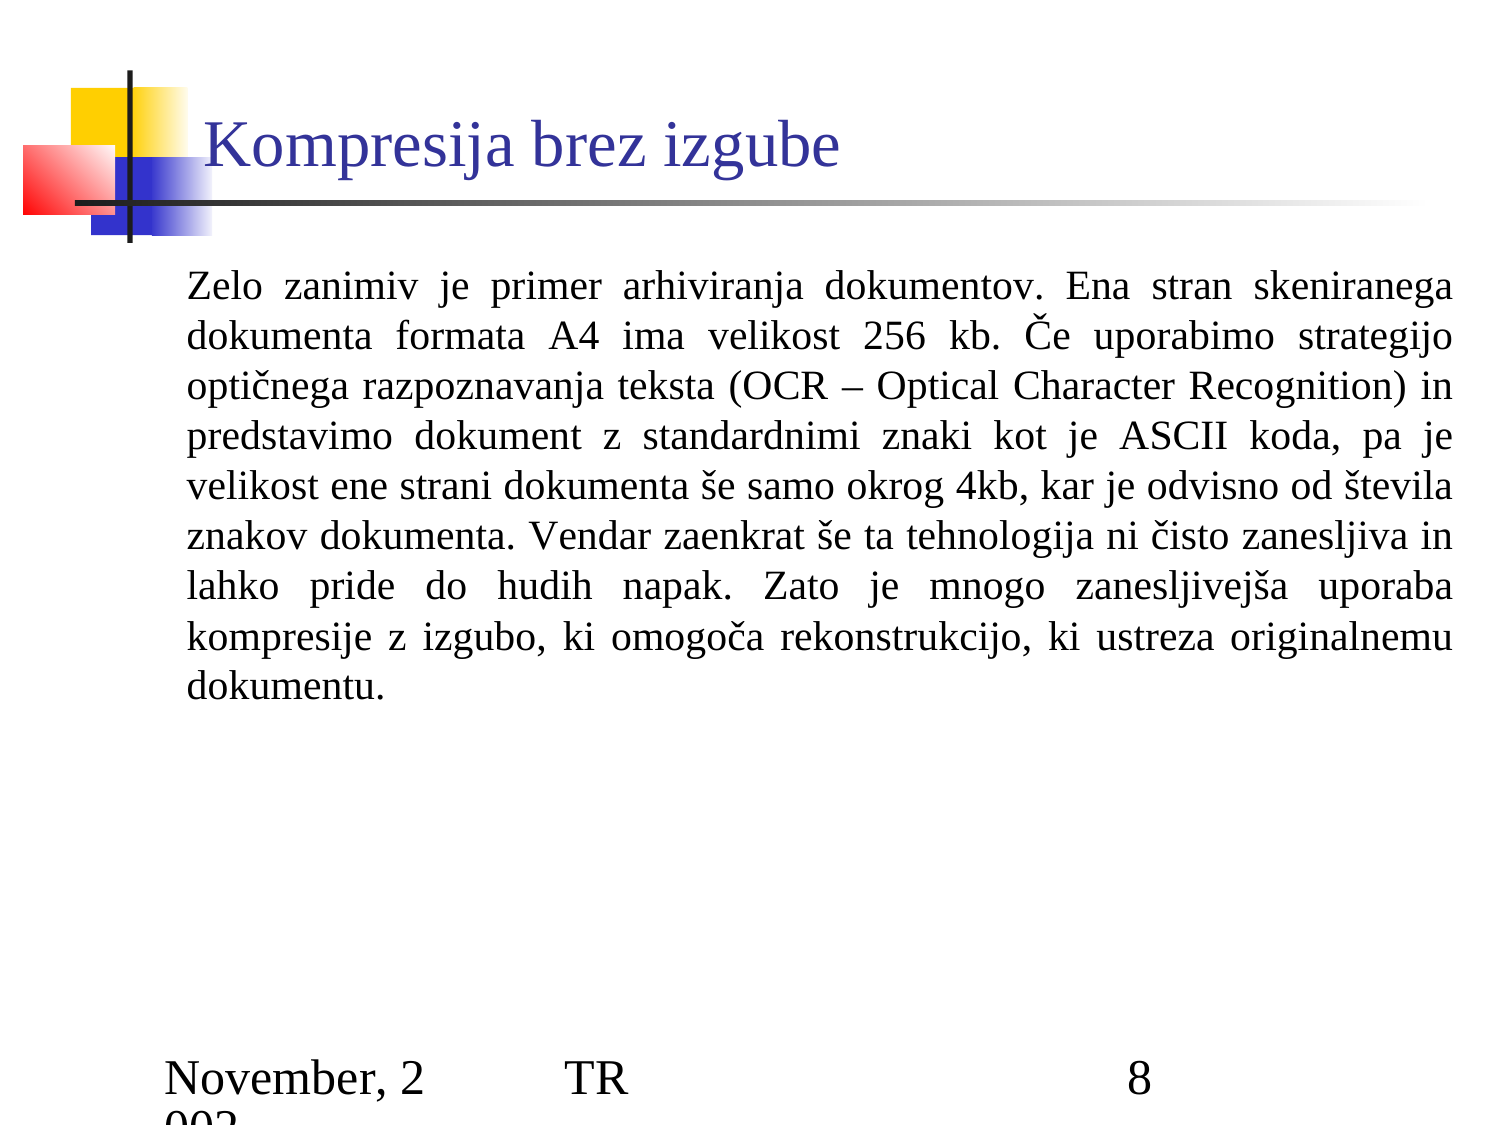

# Kompresija brez izgube
	Zelo zanimiv je primer arhiviranja dokumentov. Ena stran skeniranega dokumenta formata A4 ima velikost 256 kb. Če uporabimo strategijo optičnega razpoznavanja teksta (OCR – Optical Character Recognition) in predstavimo dokument z standardnimi znaki kot je ASCII koda, pa je velikost ene strani dokumenta še samo okrog 4kb, kar je odvisno od števila znakov dokumenta. Vendar zaenkrat še ta tehnologija ni čisto zanesljiva in lahko pride do hudih napak. Zato je mnogo zanesljivejša uporaba kompresije z izgubo, ki omogoča rekonstrukcijo, ki ustreza originalnemu dokumentu.
November, 2002
TR
8